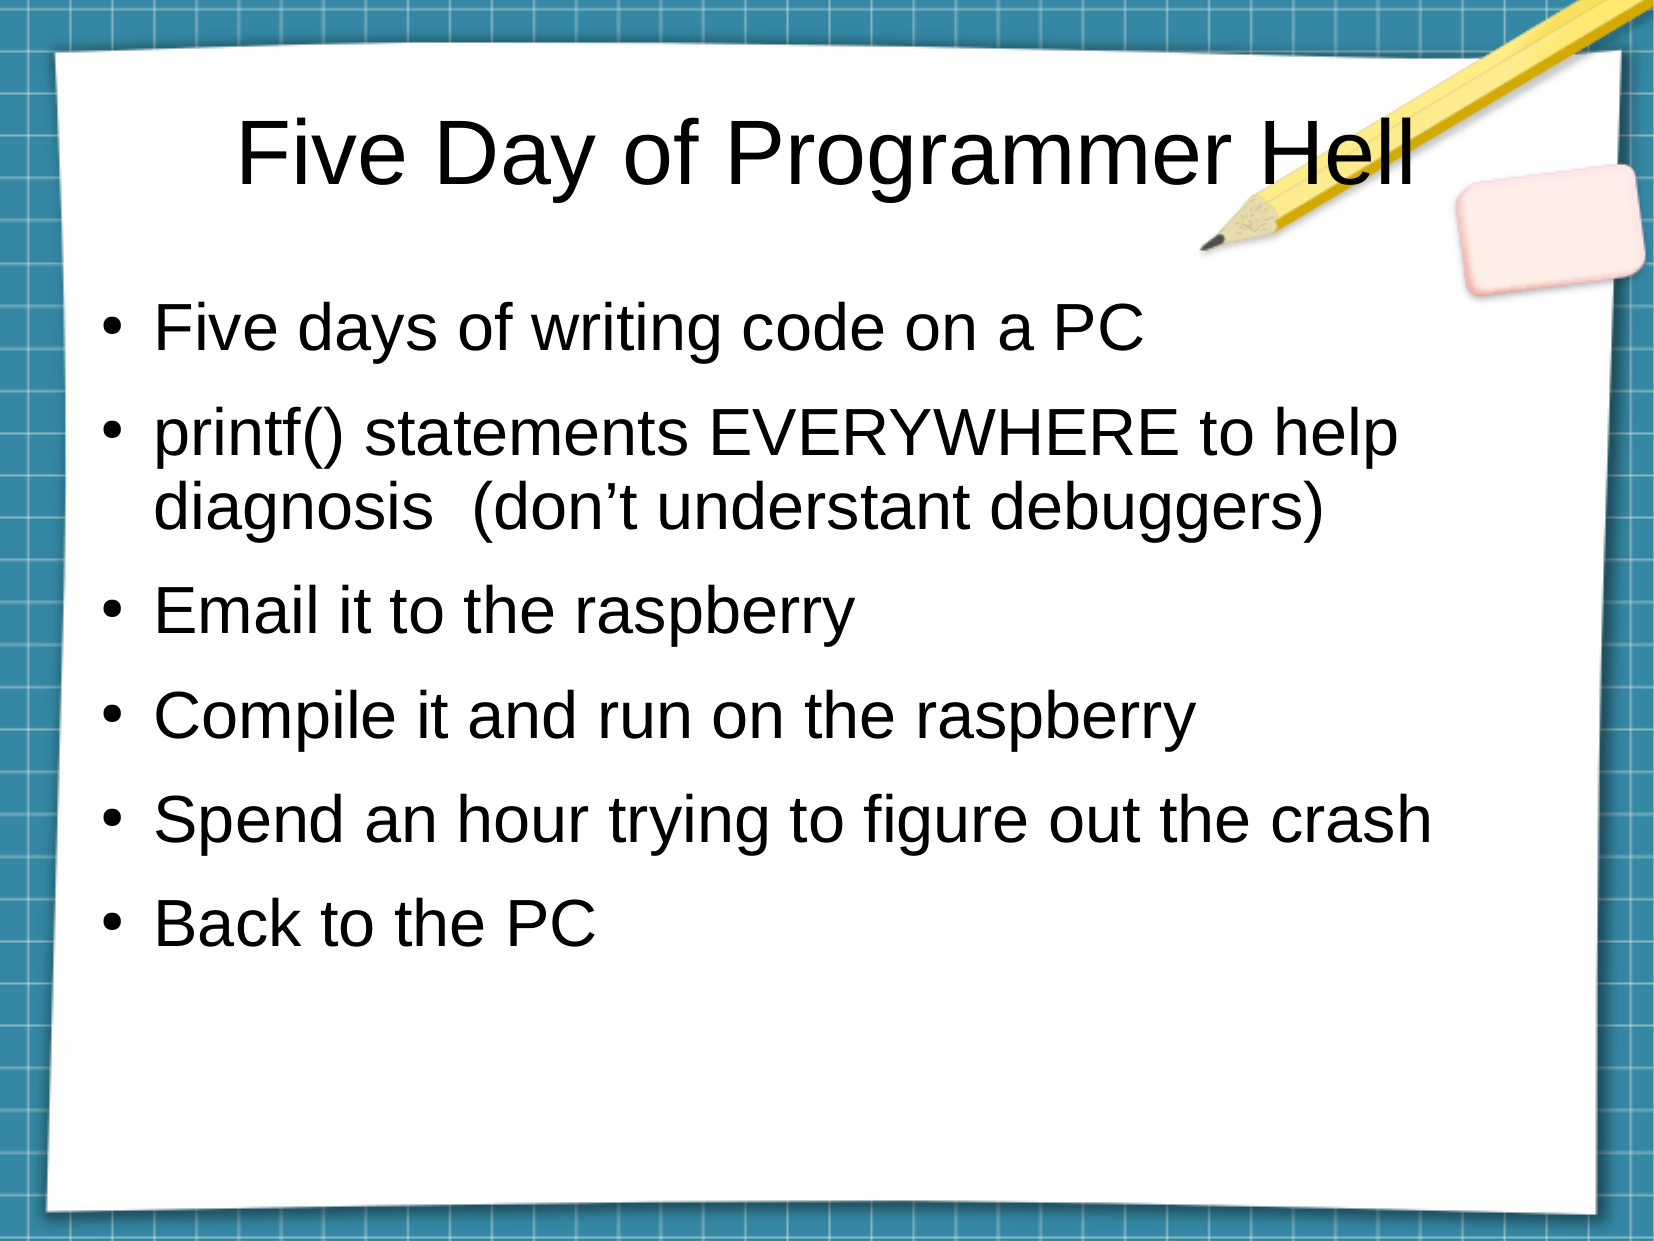

# Five Day of Programmer Hell
Five days of writing code on a PC
printf() statements EVERYWHERE to help diagnosis (don’t understant debuggers)
Email it to the raspberry
Compile it and run on the raspberry
Spend an hour trying to figure out the crash
Back to the PC